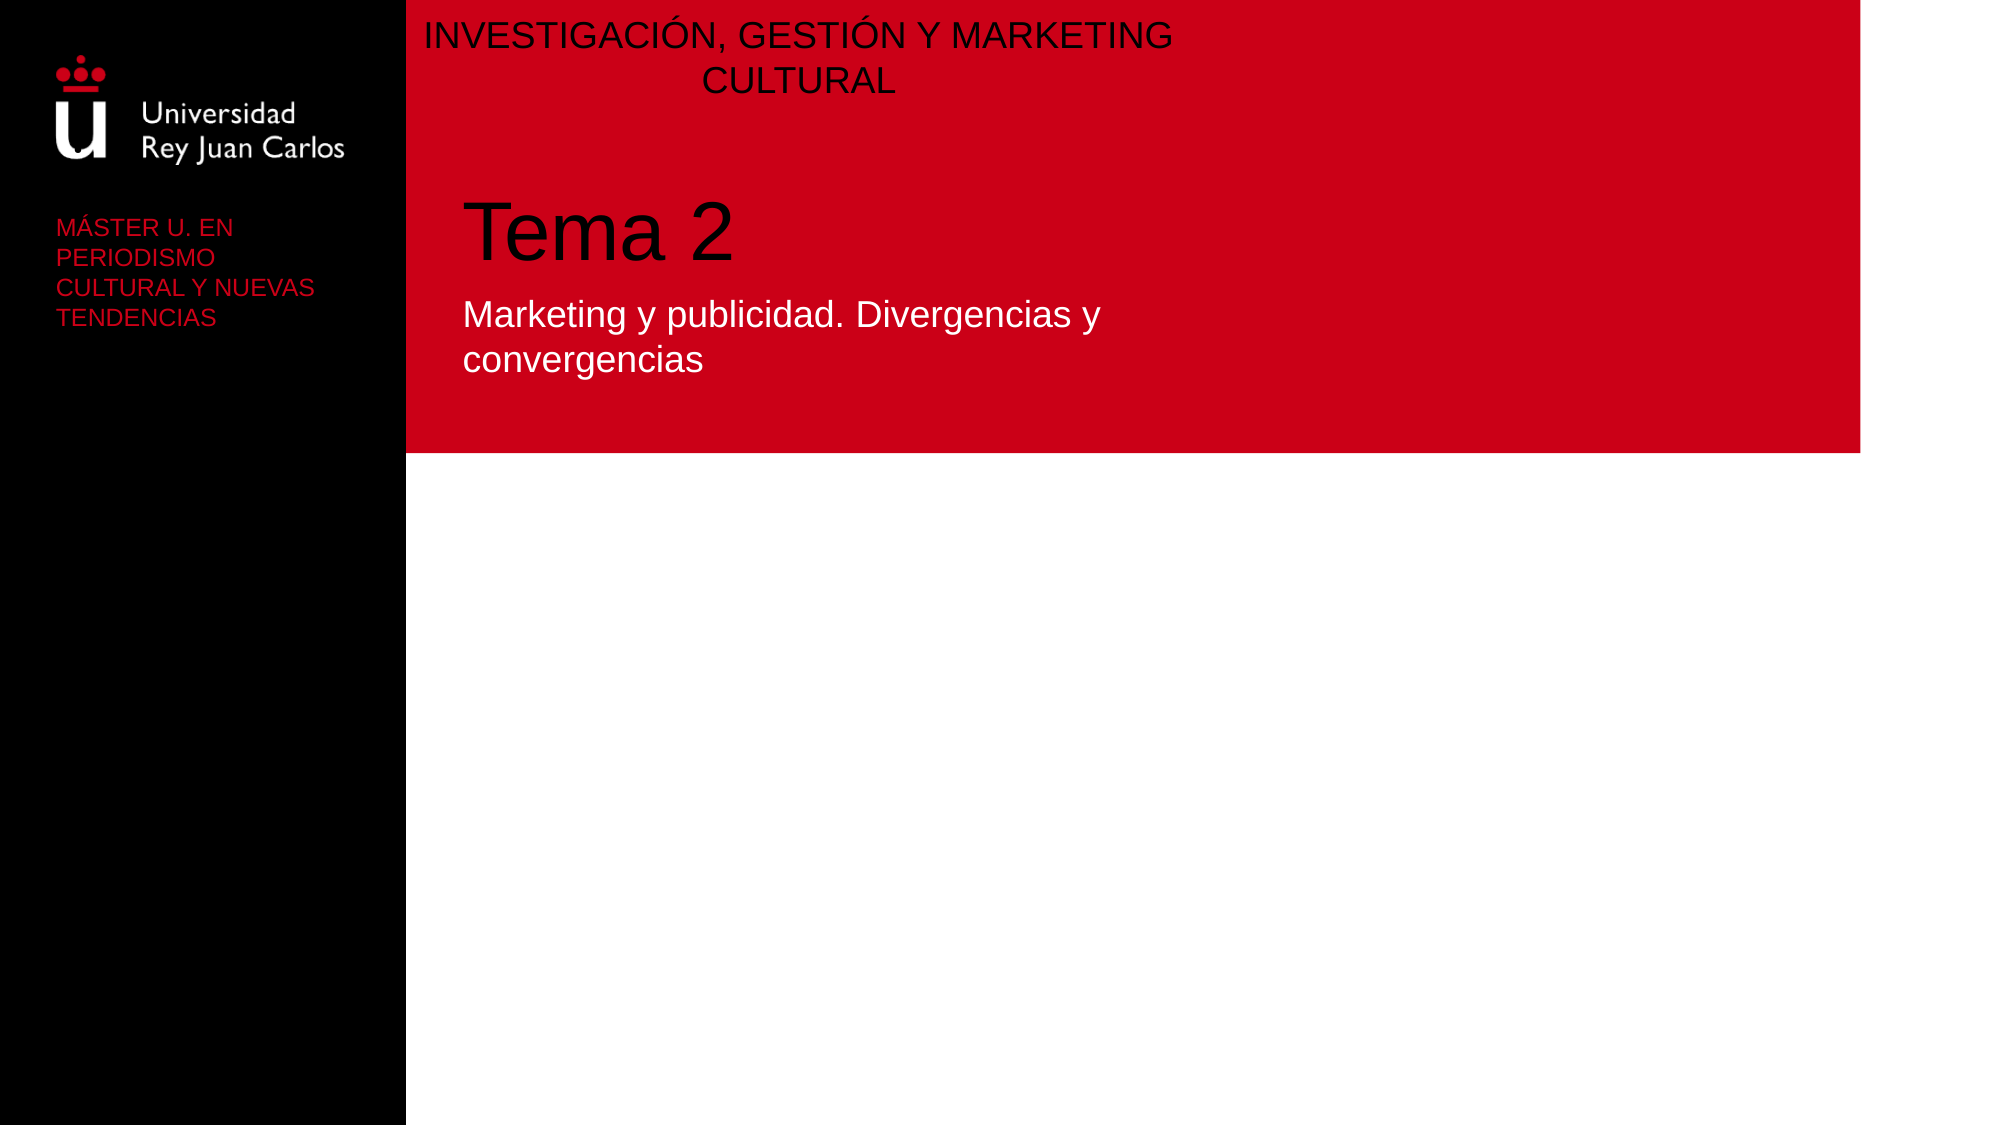

INVESTIGACIÓN, GESTIÓN Y MARKETING CULTURAL
# Tema 2
MÁSTER U. EN PERIODISMO CULTURAL Y NUEVAS TENDENCIAS
Marketing y publicidad. Divergencias y convergencias